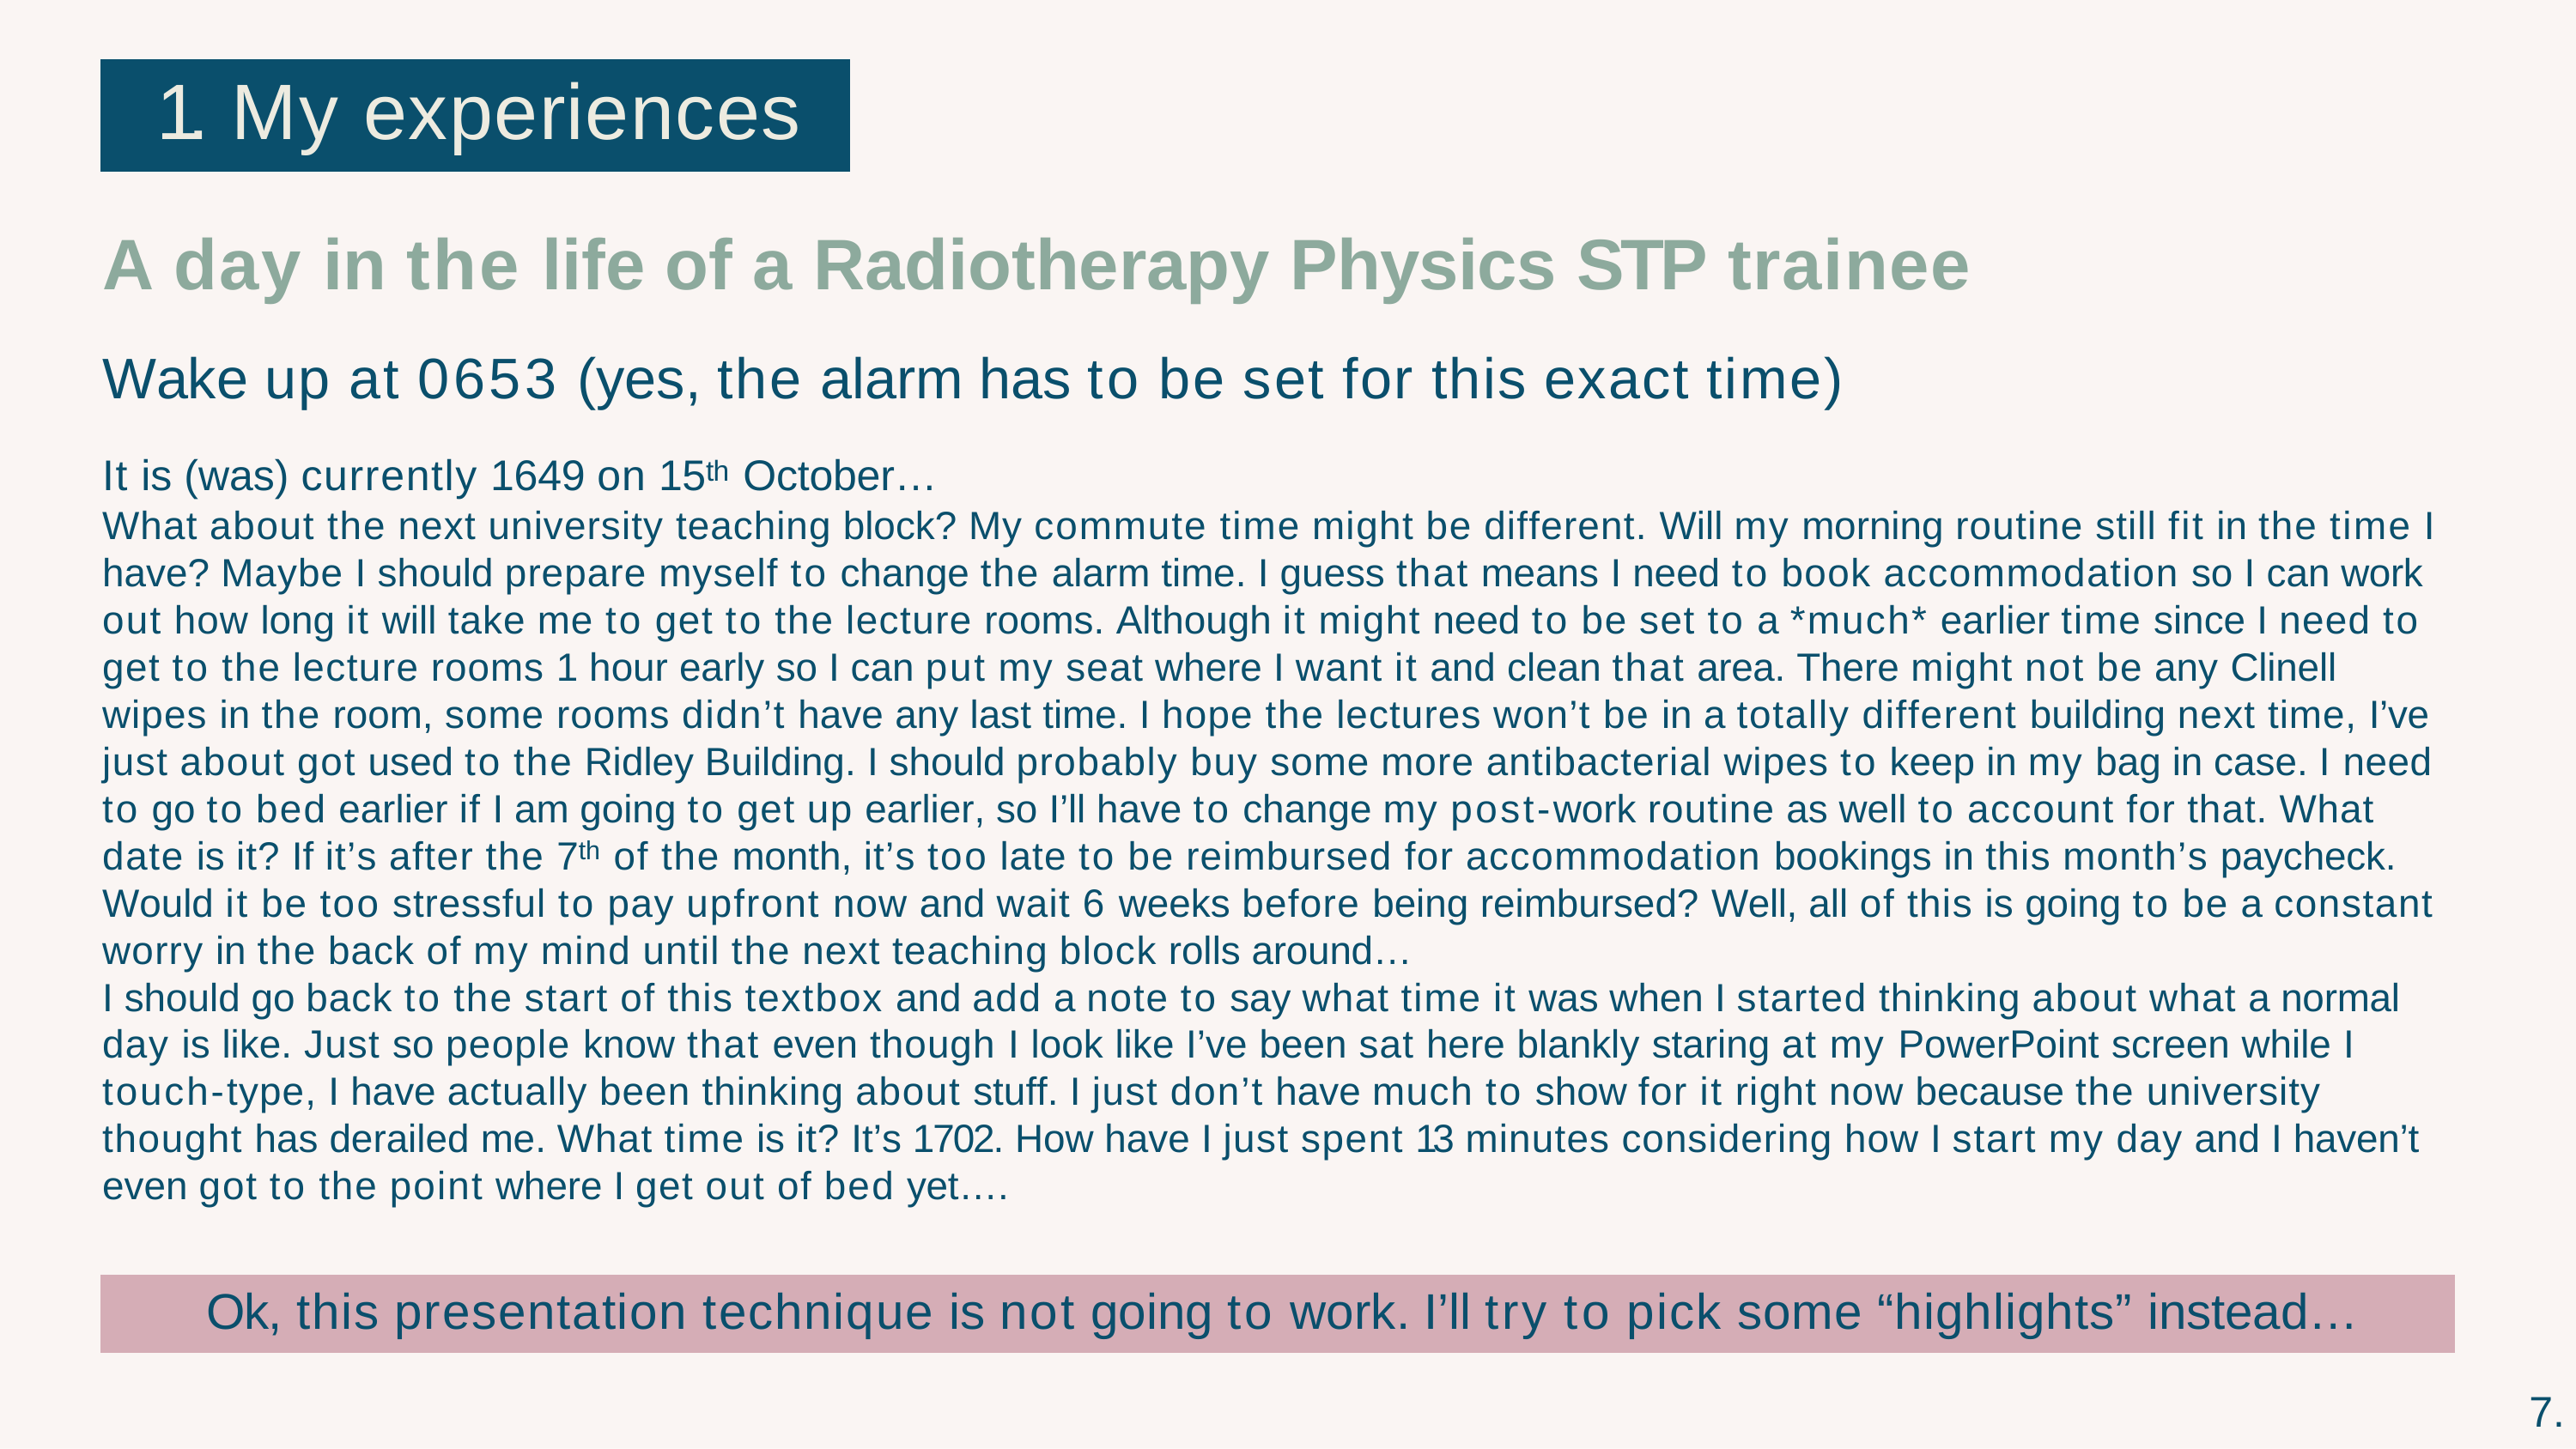

# 1. My experiences
A day in the life of a Radiotherapy Physics STP trainee
Wake up at 0653 (yes, the alarm has to be set for this exact time)
It is (was) currently 1649 on 15th October…
What about the next university teaching block? My commute time might be different. Will my morning routine still fit in the time I have? Maybe I should prepare myself to change the alarm time. I guess that means I need to book accommodation so I can work out how long it will take me to get to the lecture rooms. Although it might need to be set to a *much* earlier time since I need to get to the lecture rooms 1 hour early so I can put my seat where I want it and clean that area. There might not be any Clinell wipes in the room, some rooms didn’t have any last time. I hope the lectures won’t be in a totally different building next time, I’ve just about got used to the Ridley Building. I should probably buy some more antibacterial wipes to keep in my bag in case. I need to go to bed earlier if I am going to get up earlier, so I’ll have to change my post-work routine as well to account for that. What date is it? If it’s after the 7th of the month, it’s too late to be reimbursed for accommodation bookings in this month’s paycheck.
Would it be too stressful to pay upfront now and wait 6 weeks before being reimbursed? Well, all of this is going to be a constant
worry in the back of my mind until the next teaching block rolls around…
I should go back to the start of this textbox and add a note to say what time it was when I started thinking about what a normal day is like. Just so people know that even though I look like I’ve been sat here blankly staring at my PowerPoint screen while I touch-type, I have actually been thinking about stuff. I just don’t have much to show for it right now because the university thought has derailed me. What time is it? It’s 1702. How have I just spent 13 minutes considering how I start my day and I haven’t even got to the point where I get out of bed yet….
Ok, this presentation technique is not going to work. I’ll try to pick some “highlights” instead…